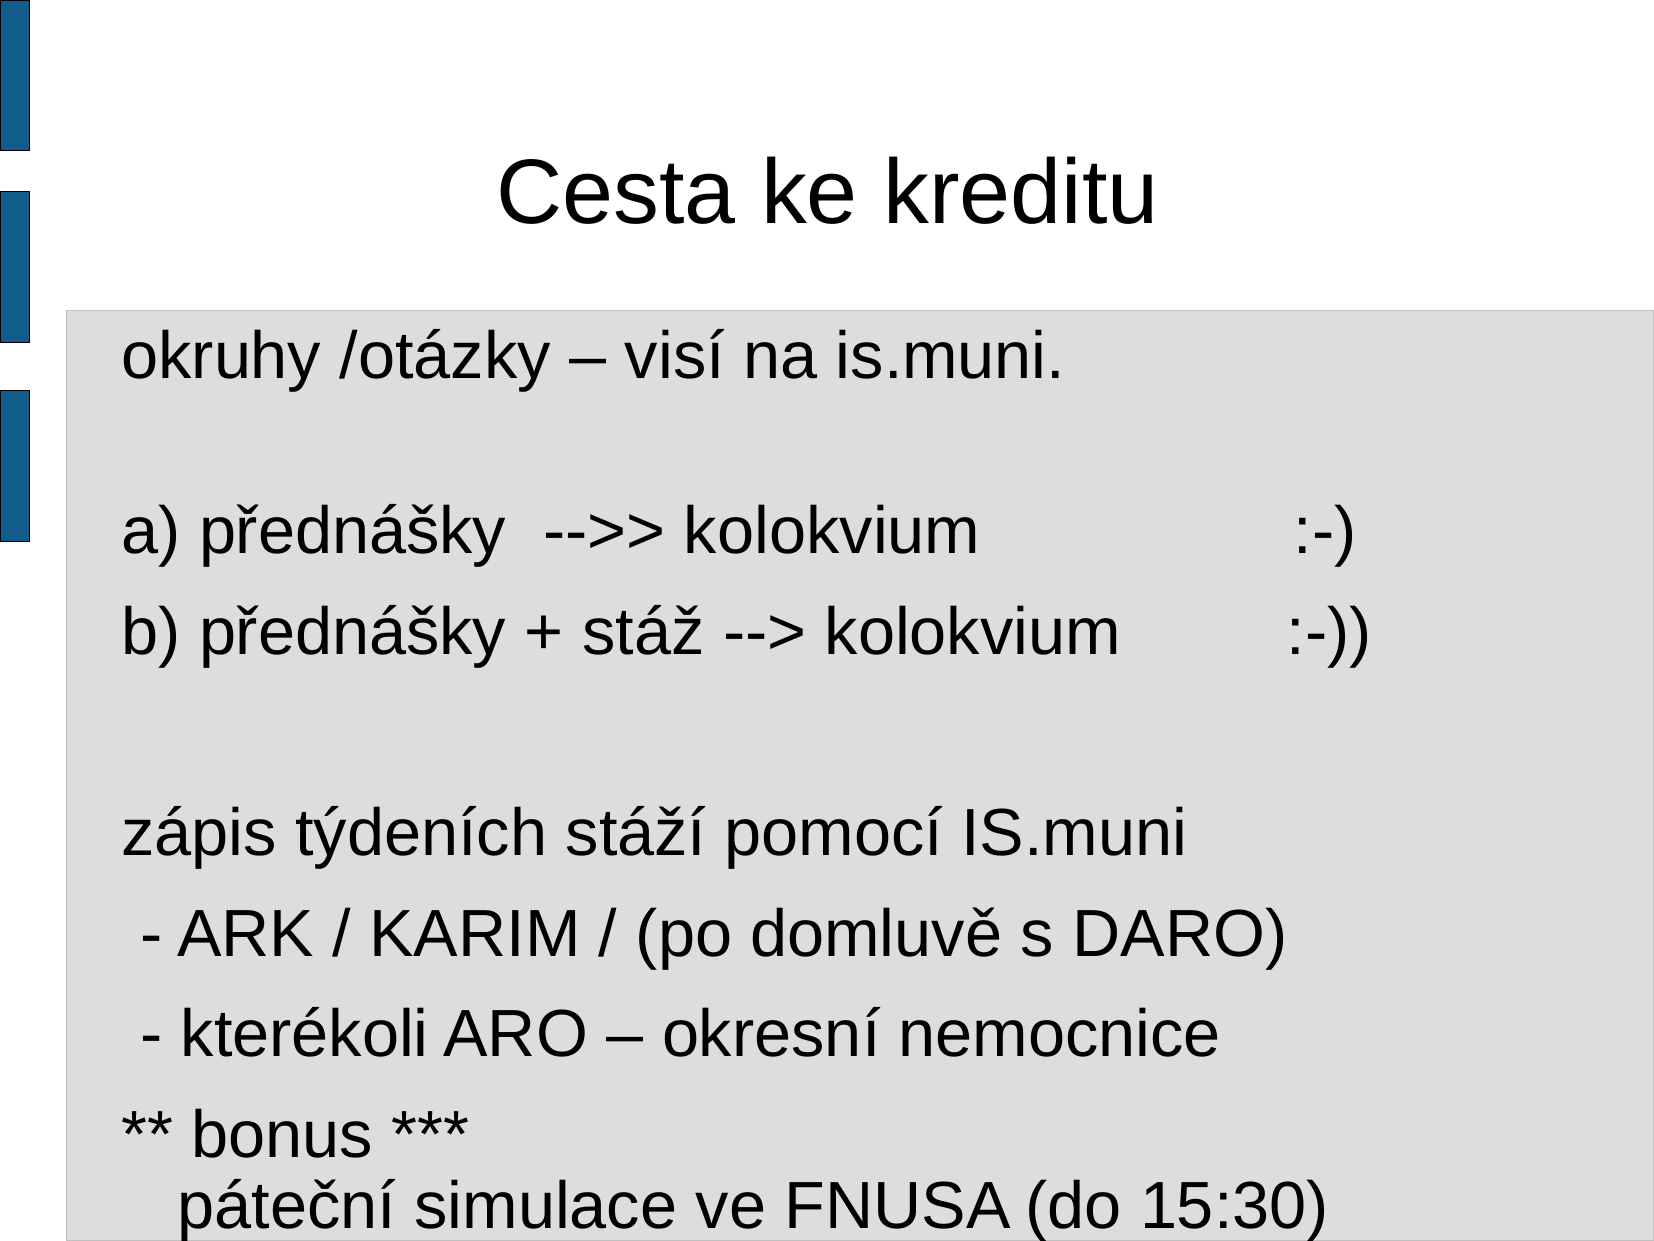

# Cesta ke kreditu
okruhy /otázky – visí na is.muni.
a) přednášky -->> kolokvium :-)
b) přednášky + stáž --> kolokvium :-))
zápis týdeních stáží pomocí IS.muni
 - ARK / KARIM / (po domluvě s DARO)
 - kterékoli ARO – okresní nemocnice
** bonus ***
páteční simulace ve FNUSA (do 15:30)